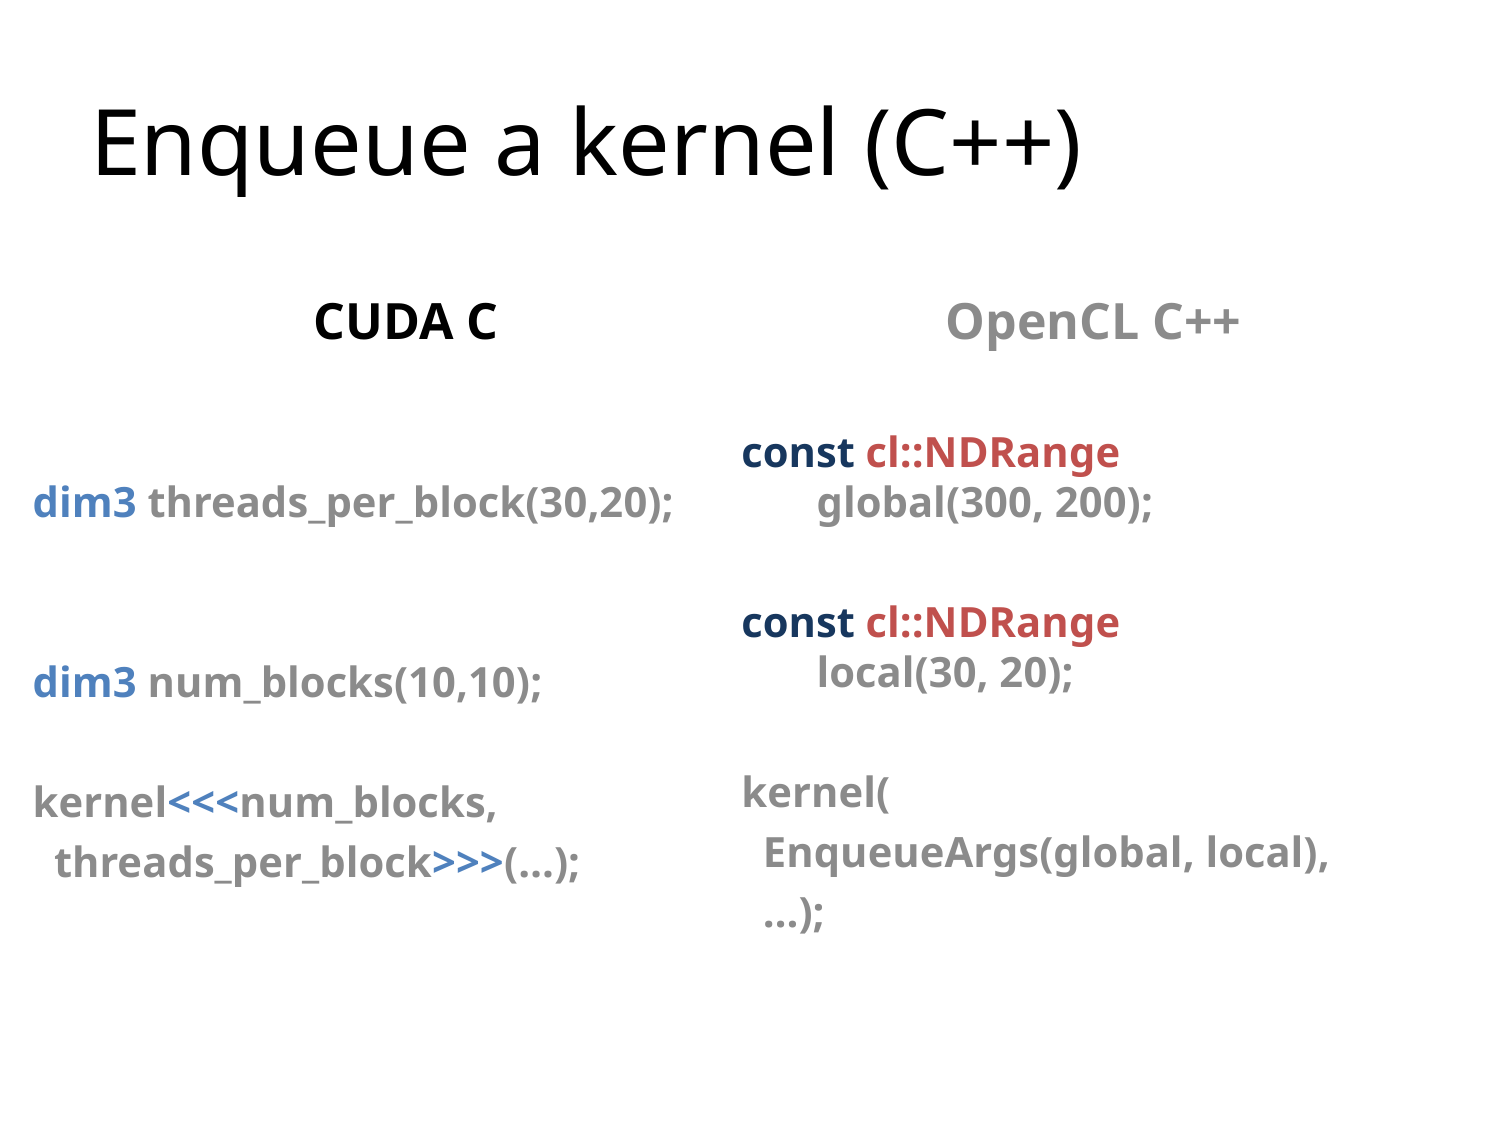

# Enqueue a kernel (C++)
CUDA C
OpenCL C++
dim3 threads_per_block(30,20);
dim3 num_blocks(10,10);
kernel<<<num_blocks,
 threads_per_block>>>(…);
const cl::NDRange
 global(300, 200);
const cl::NDRange
 local(30, 20);
kernel(
 EnqueueArgs(global, local),
 …);